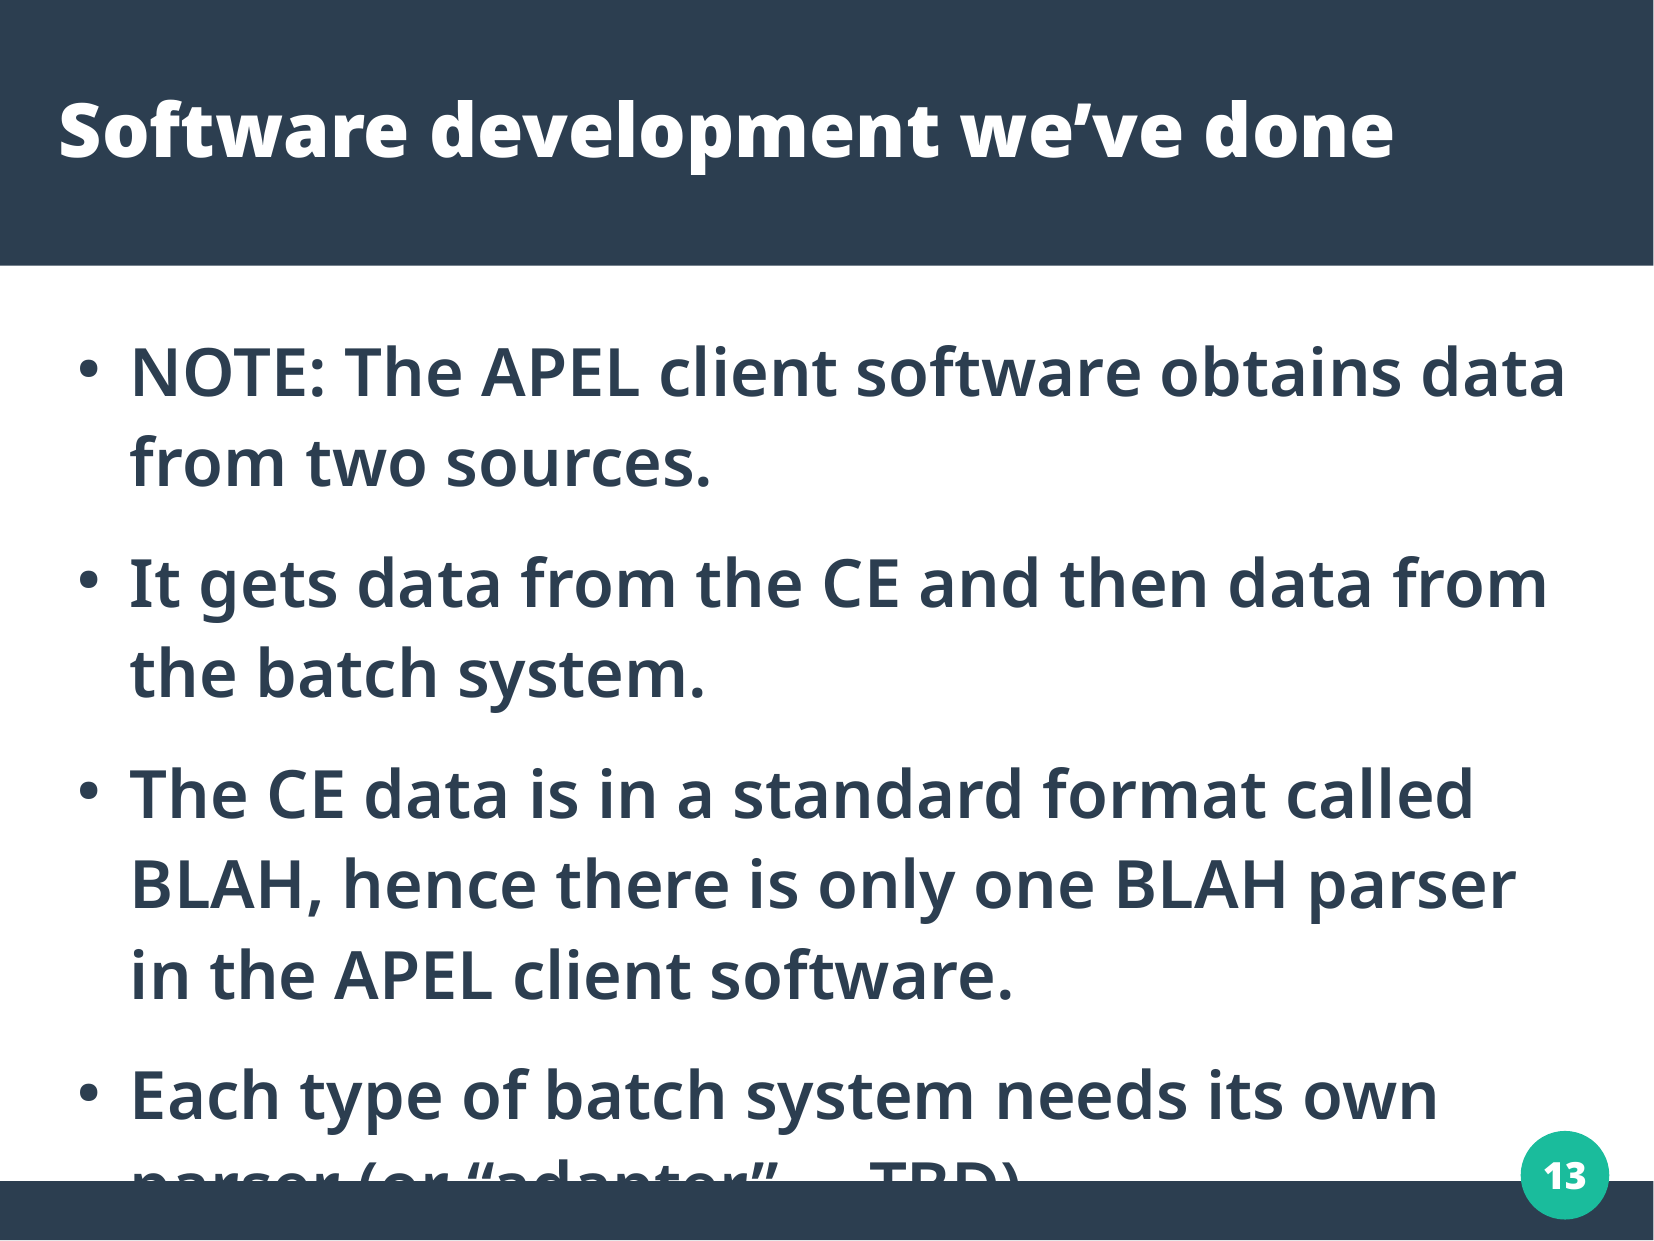

# Software development we’ve done
NOTE: The APEL client software obtains data from two sources.
It gets data from the CE and then data from the batch system.
The CE data is in a standard format called BLAH, hence there is only one BLAH parser in the APEL client software.
Each type of batch system needs its own parser (or “adapter” … TBD).
13